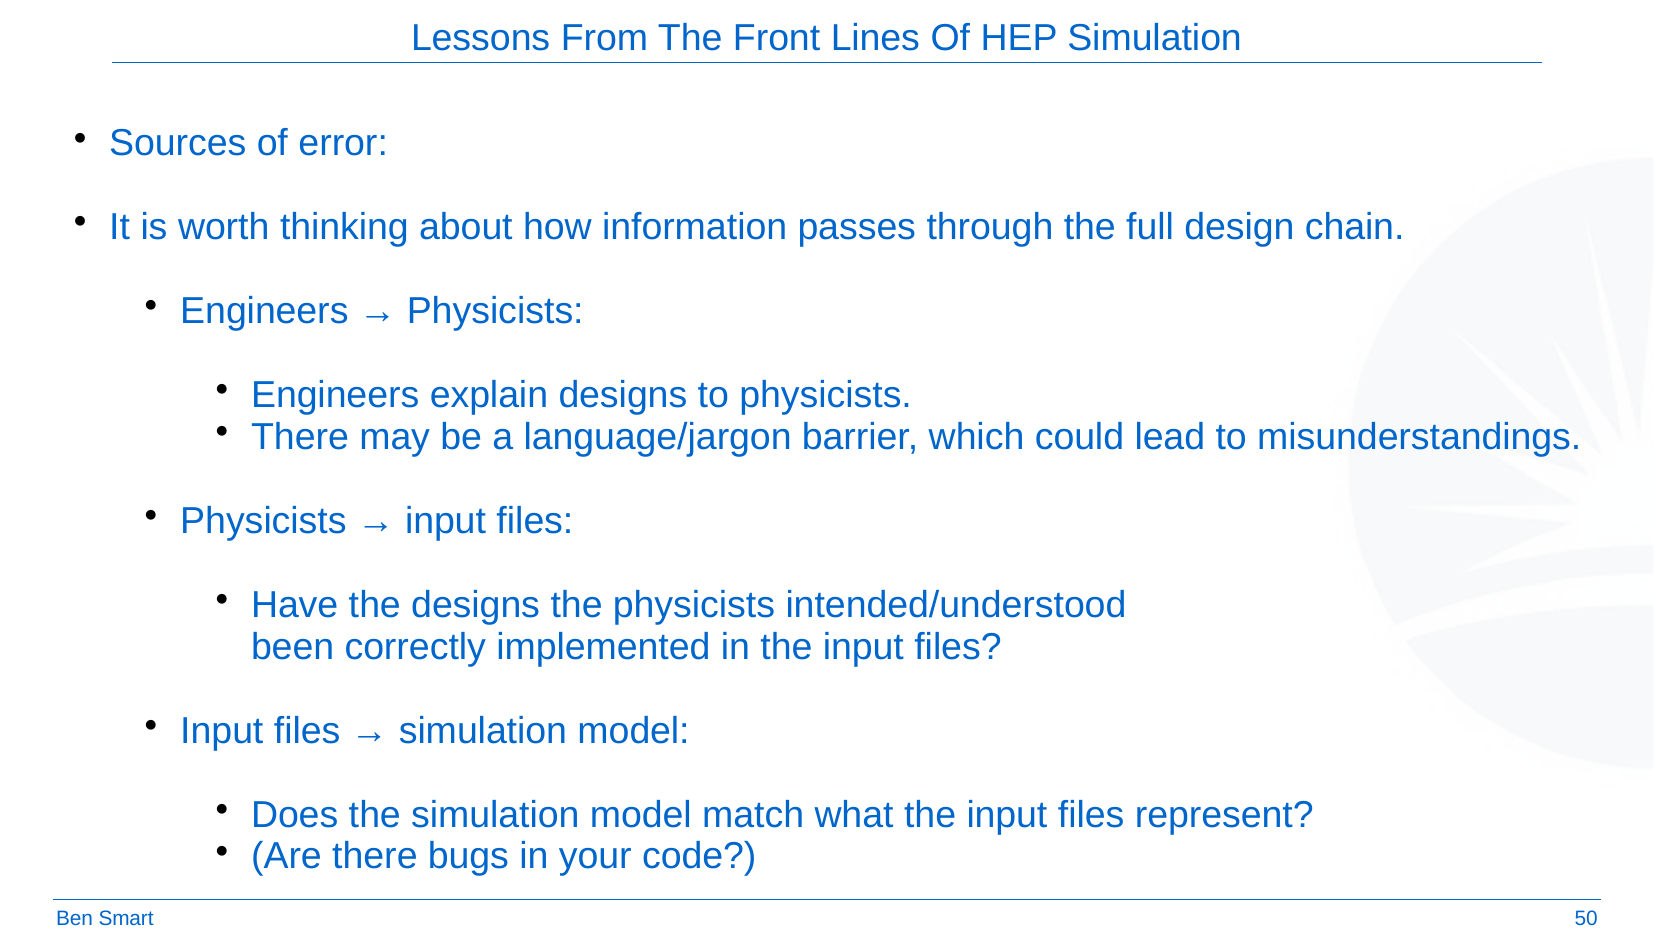

Lessons From The Front Lines Of HEP Simulation
Sources of error:
It is worth thinking about how information passes through the full design chain.
Engineers → Physicists:
Engineers explain designs to physicists.
There may be a language/jargon barrier, which could lead to misunderstandings.
Physicists → input files:
Have the designs the physicists intended/understood
been correctly implemented in the input files?
Input files → simulation model:
Does the simulation model match what the input files represent?
(Are there bugs in your code?)
Ben Smart